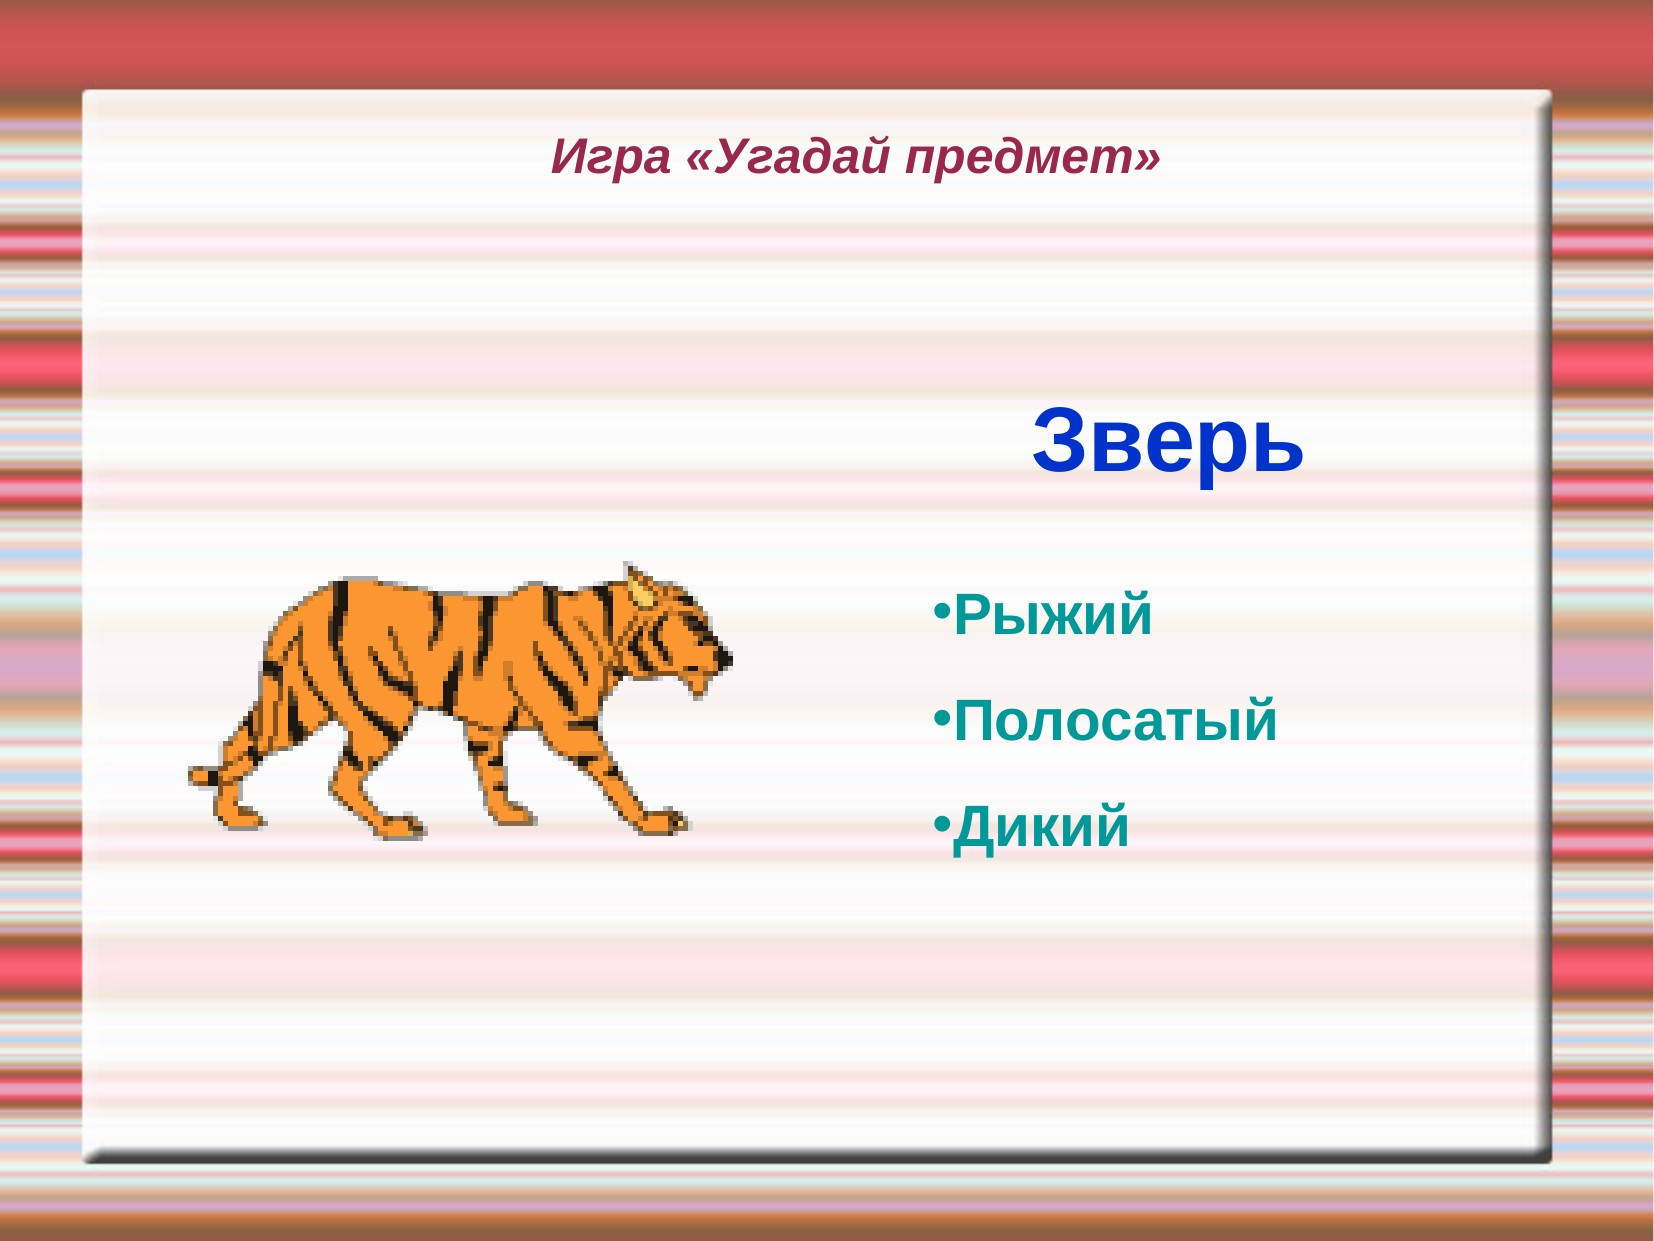

# Игра «Угадай предмет»
Зверь
Рыжий
Полосатый
Дикий